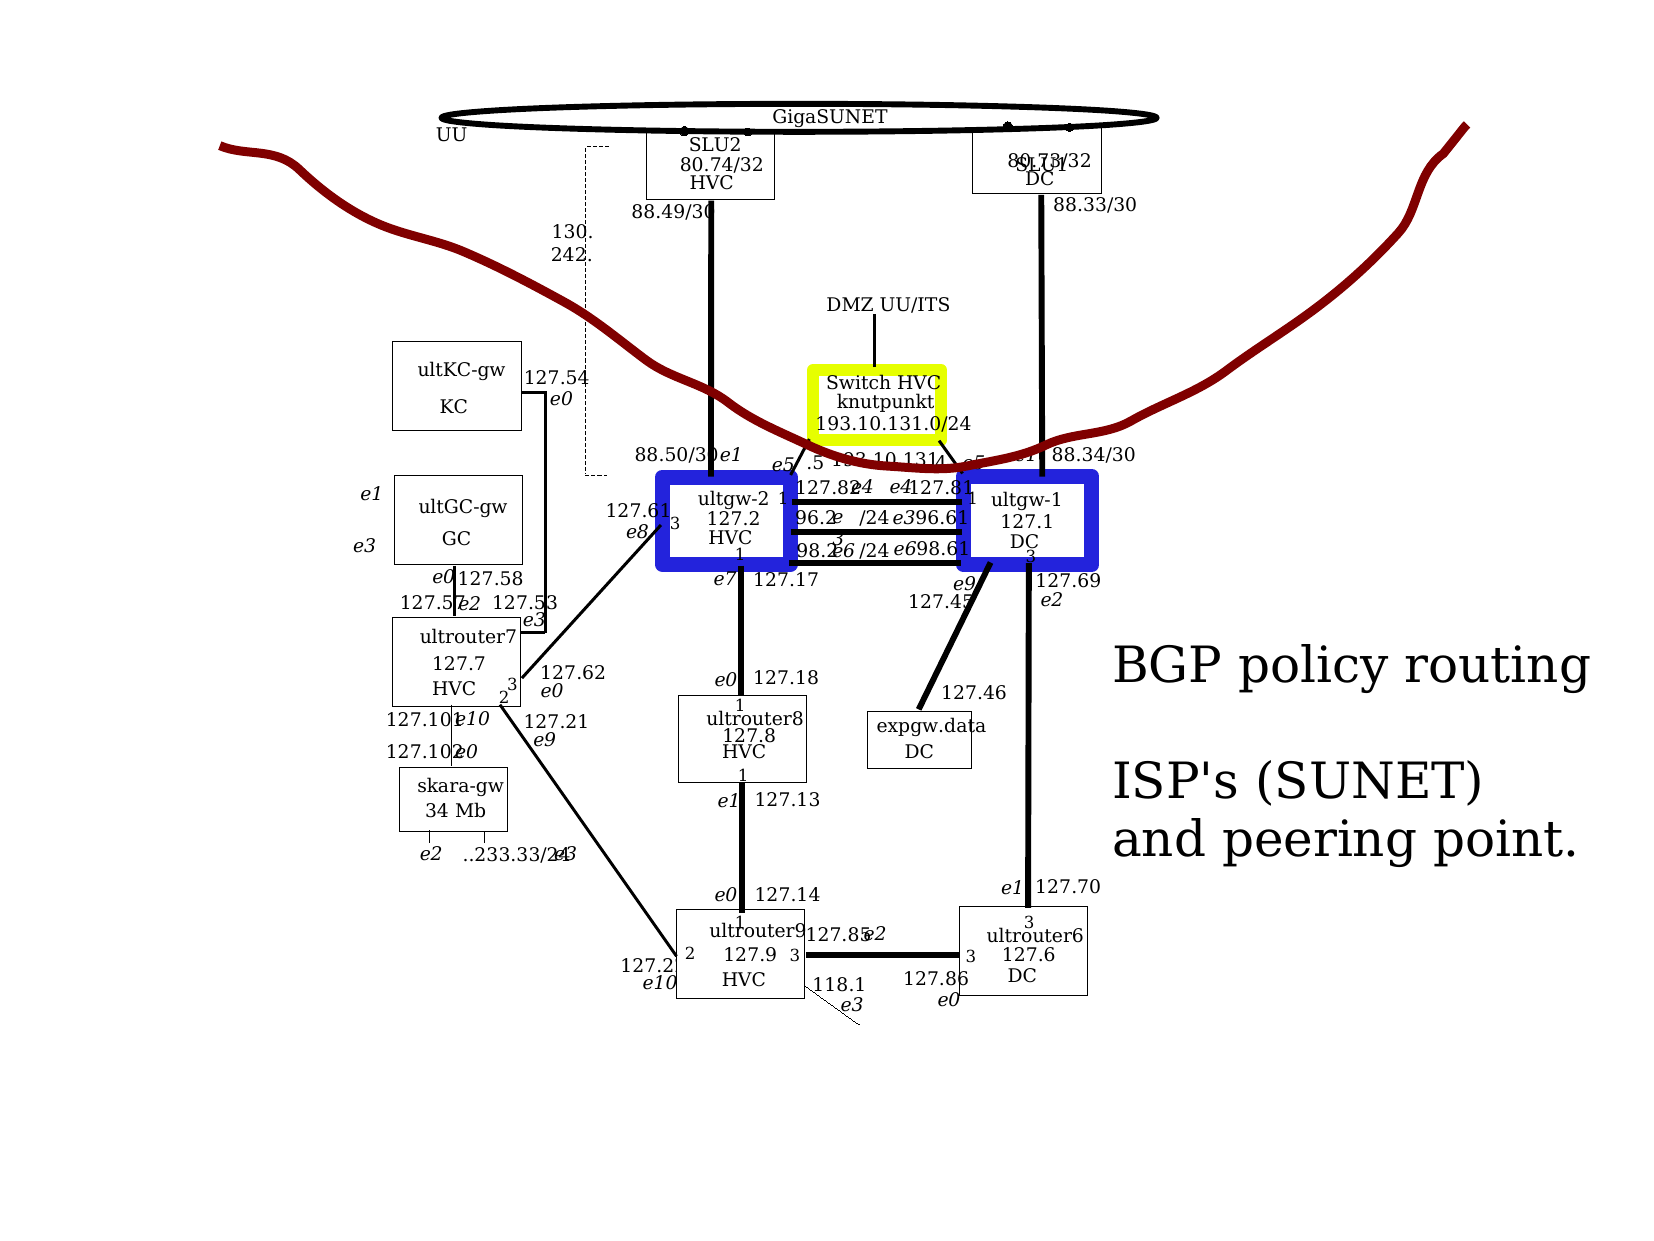

GigaSUNET
UU
SLU1
SLU2
80.73/32
80.74/32
DC
HVC
88.33/30
88.49/30
130.
242.
DMZ UU/ITS
ultKC-gw
127.54
Switch HVC
e0
knutpunkt
KC
193.10.131.0/24
88.50/30
88.34/30
e1
e1
193.10.131
.5
.4
e5
e5
e4
e4
127.82
127.81
e1
ultgw-2
1
1
ultgw-1
ultGC-gw
127.61
e3
/24
96.61
96.2
e3
127.2
127.1
3
e8
HVC
GC
DC
e3
e6
98.61
e6
98.2
/24
1
3
e0
127.58
e7
127.17
127.69
e9
BGP policy routing
ISP's (SUNET)
and peering point.
e2
127.45
127.53
127.57
e2
e3
ultrouter7
127.7
127.62
127.18
e0
3
HVC
e0
127.46
2
1
ultrouter8
e10
127.101
127.21
expgw.data
127.8
e9
127.102
e0
DC
HVC
1
skara-gw
127.13
e1
34 Mb
e2
e3
..233.33/24
127.70
e1
e0
127.14
1
3
ultrouter9
e2
127.85
ultrouter6
127.9
2
127.6
3
3
127.22
DC
127.86
HVC
e10
118.1
e0
e3